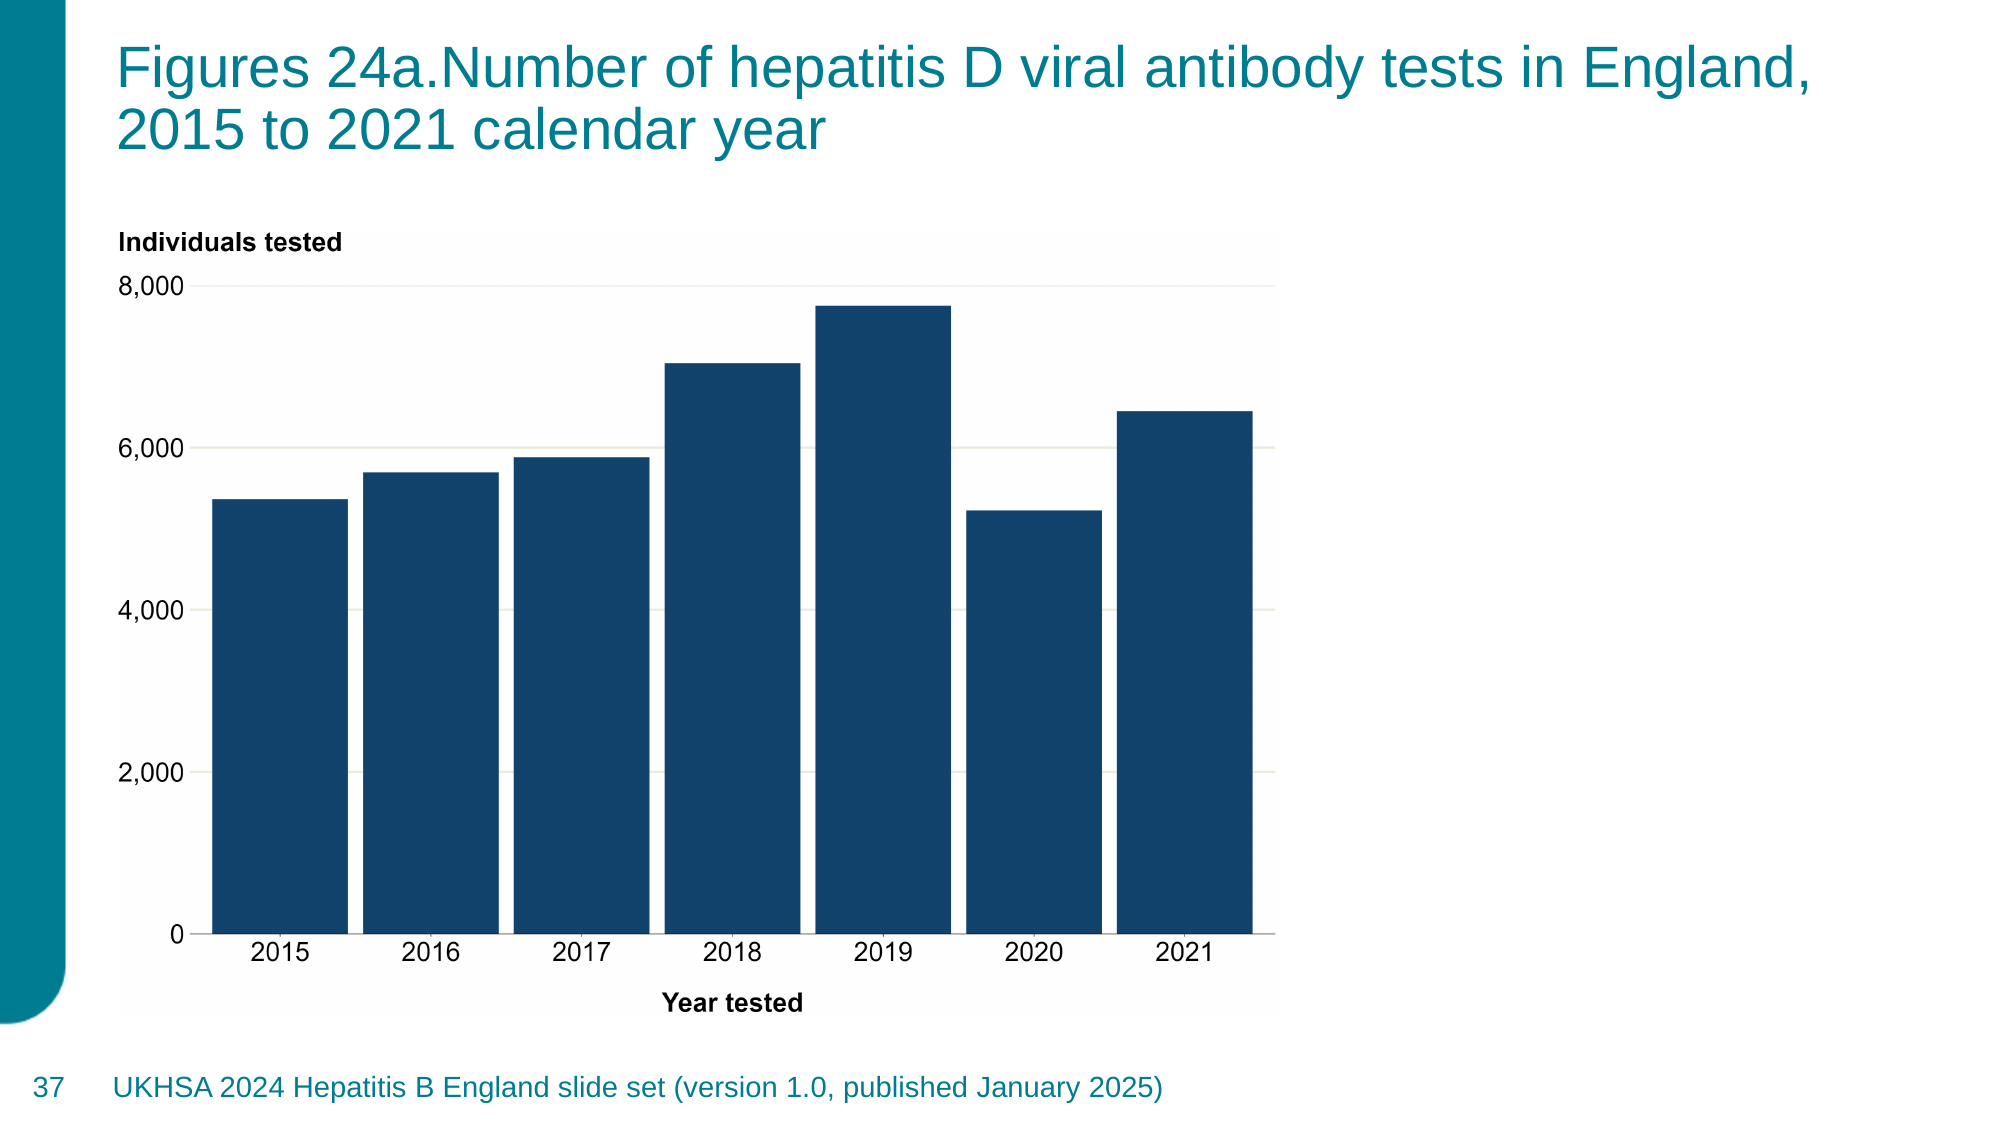

# Figures 24a.Number of hepatitis D viral antibody tests in England, 2015 to 2021 calendar year
UKHSA 2024 Hepatitis B England slide set (version 1.0, published January 2025)